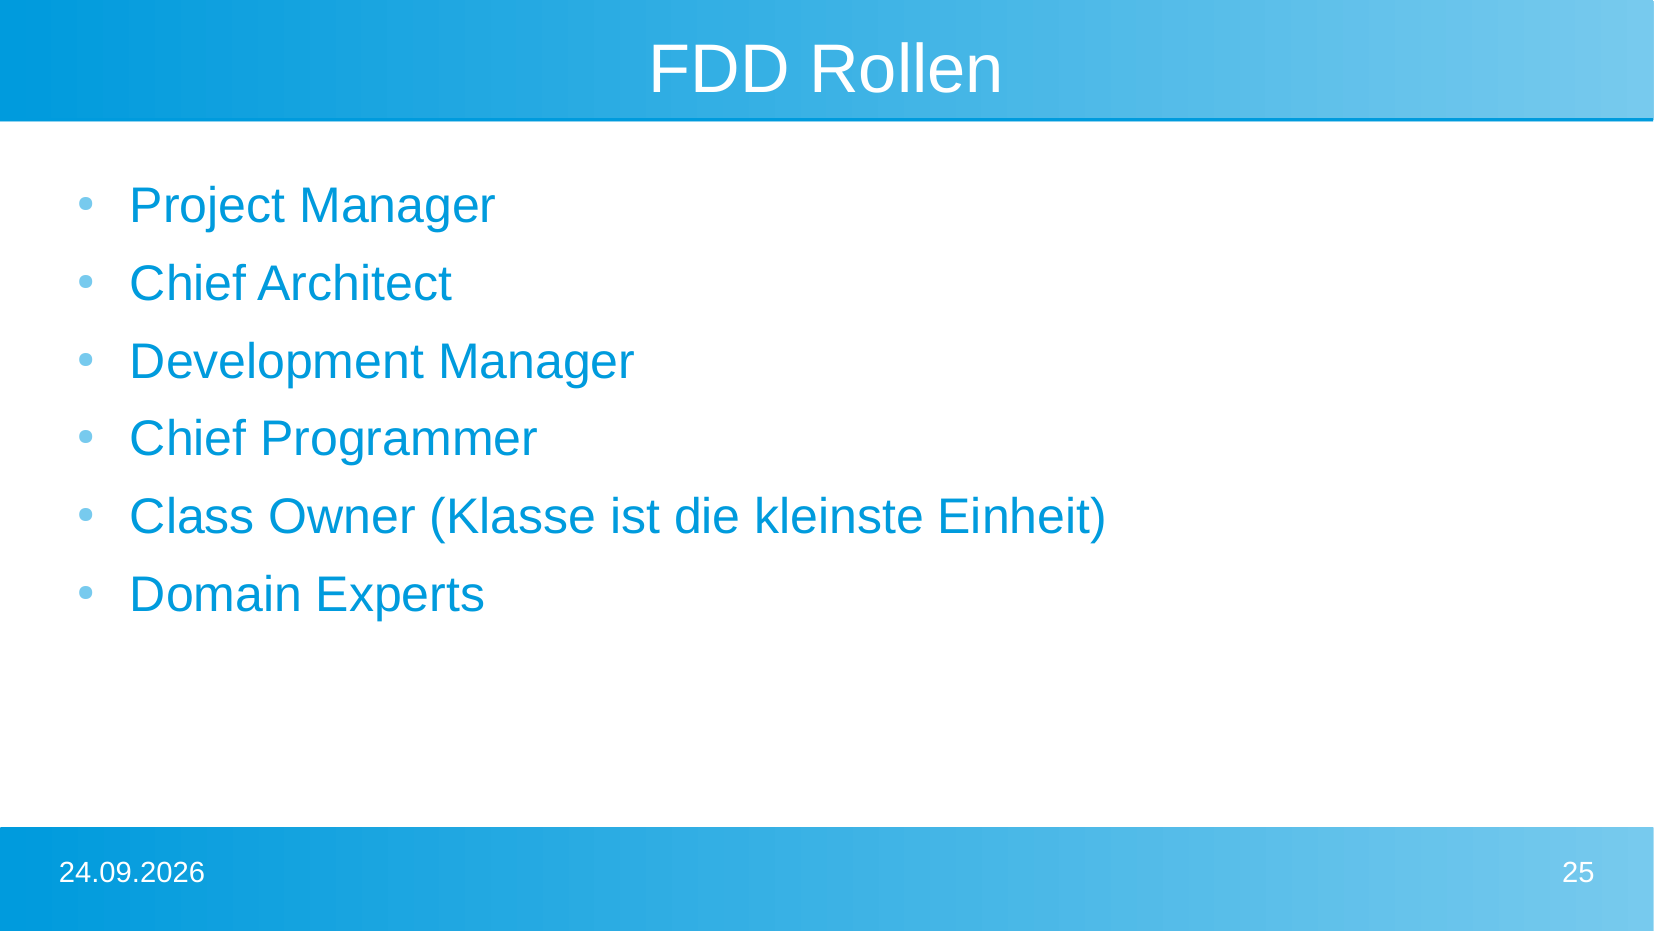

# FDD Rollen
Project Manager
Chief Architect
Development Manager
Chief Programmer
Class Owner (Klasse ist die kleinste Einheit)
Domain Experts
25